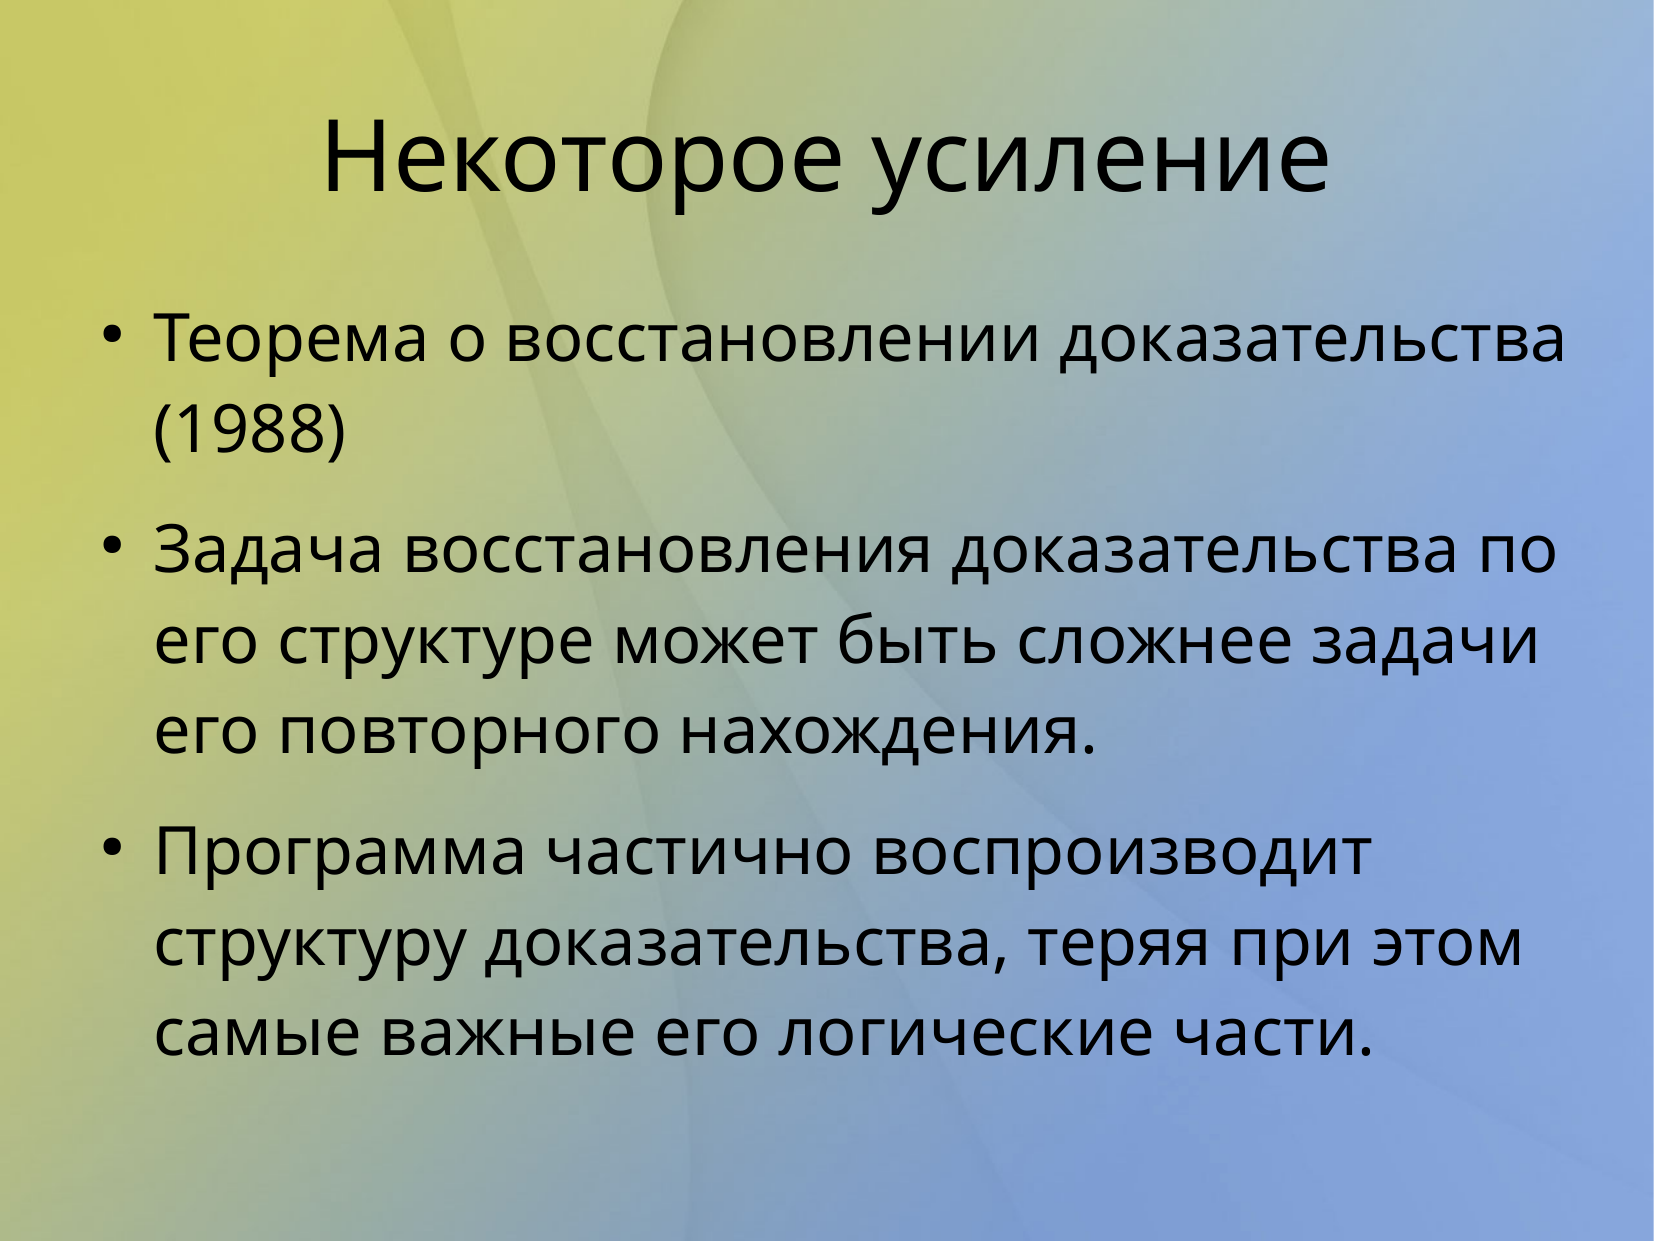

# Некоторое усиление
Теорема о восстановлении доказательства (1988)
Задача восстановления доказательства по его структуре может быть сложнее задачи его повторного нахождения.
Программа частично воспроизводит структуру доказательства, теряя при этом самые важные его логические части.